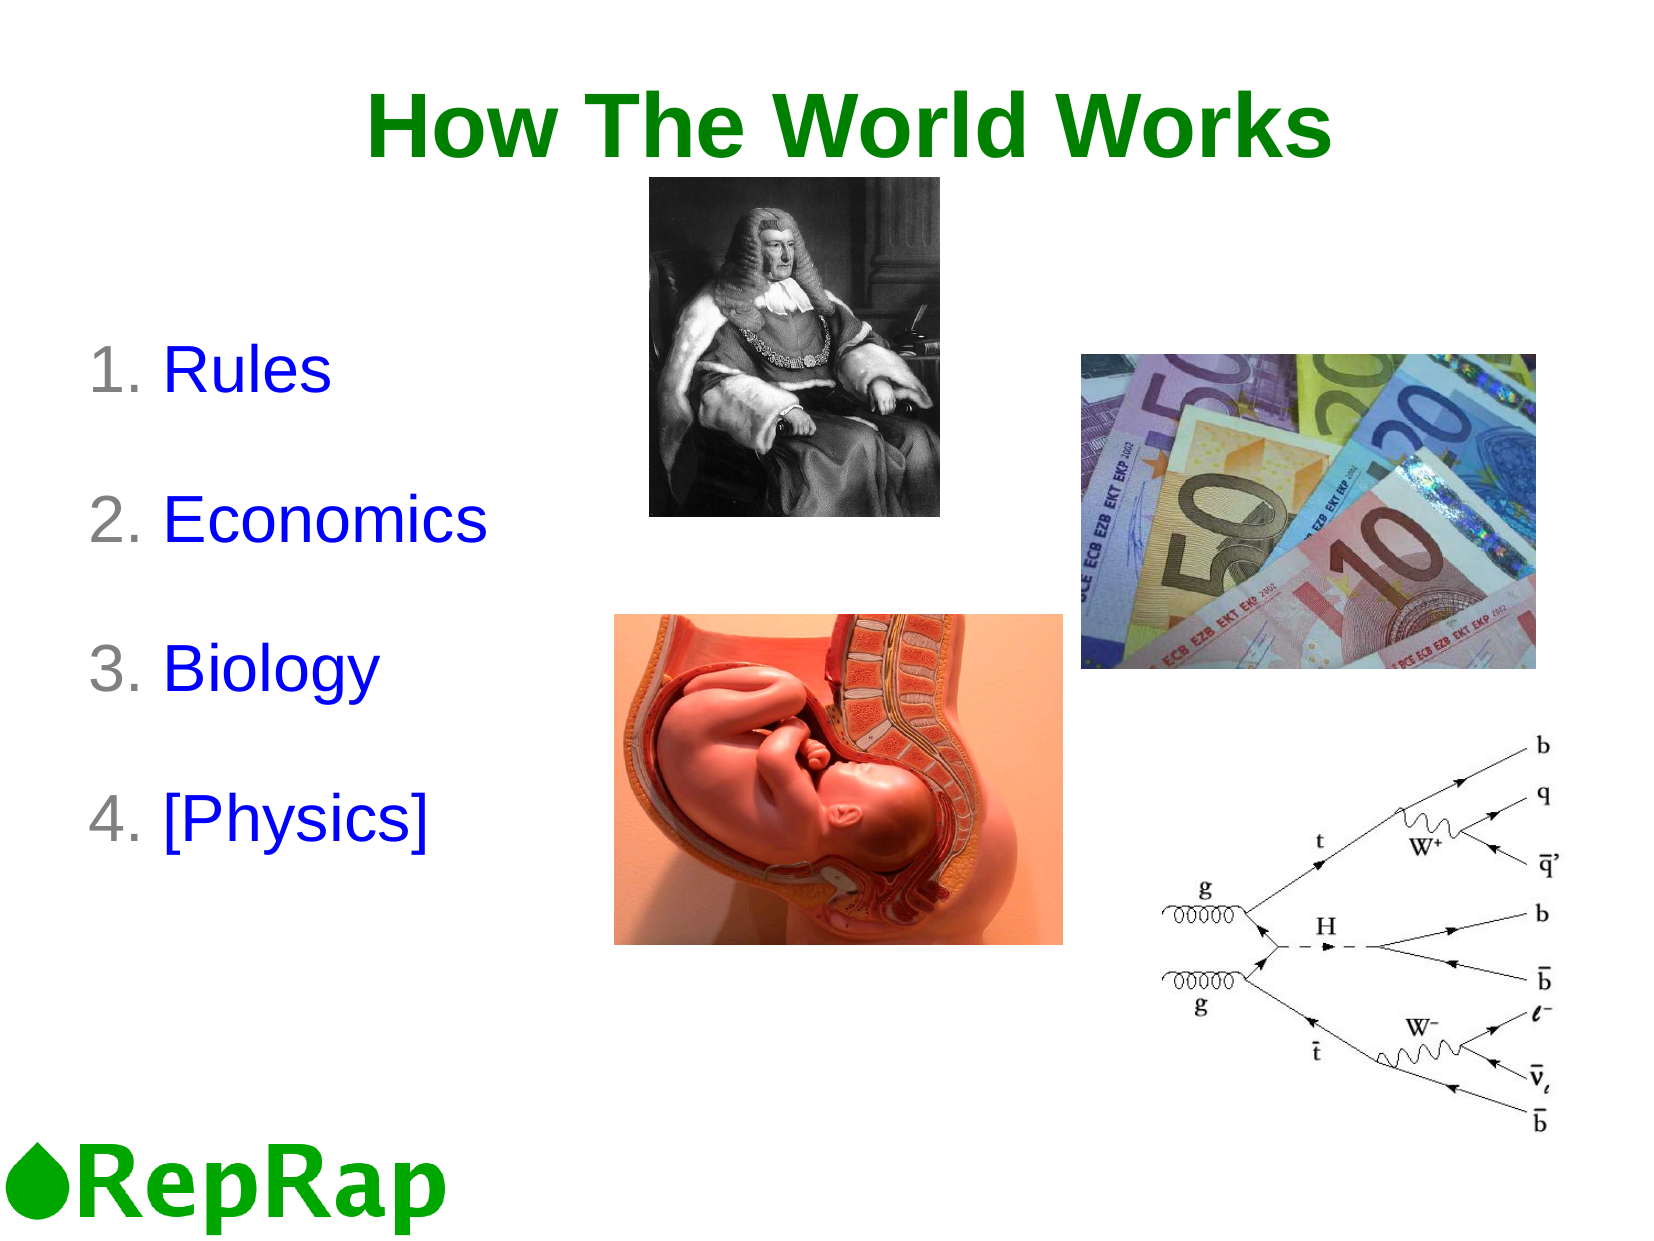

# How The World Works
 Rules
 Economics
 Biology
 [Physics]